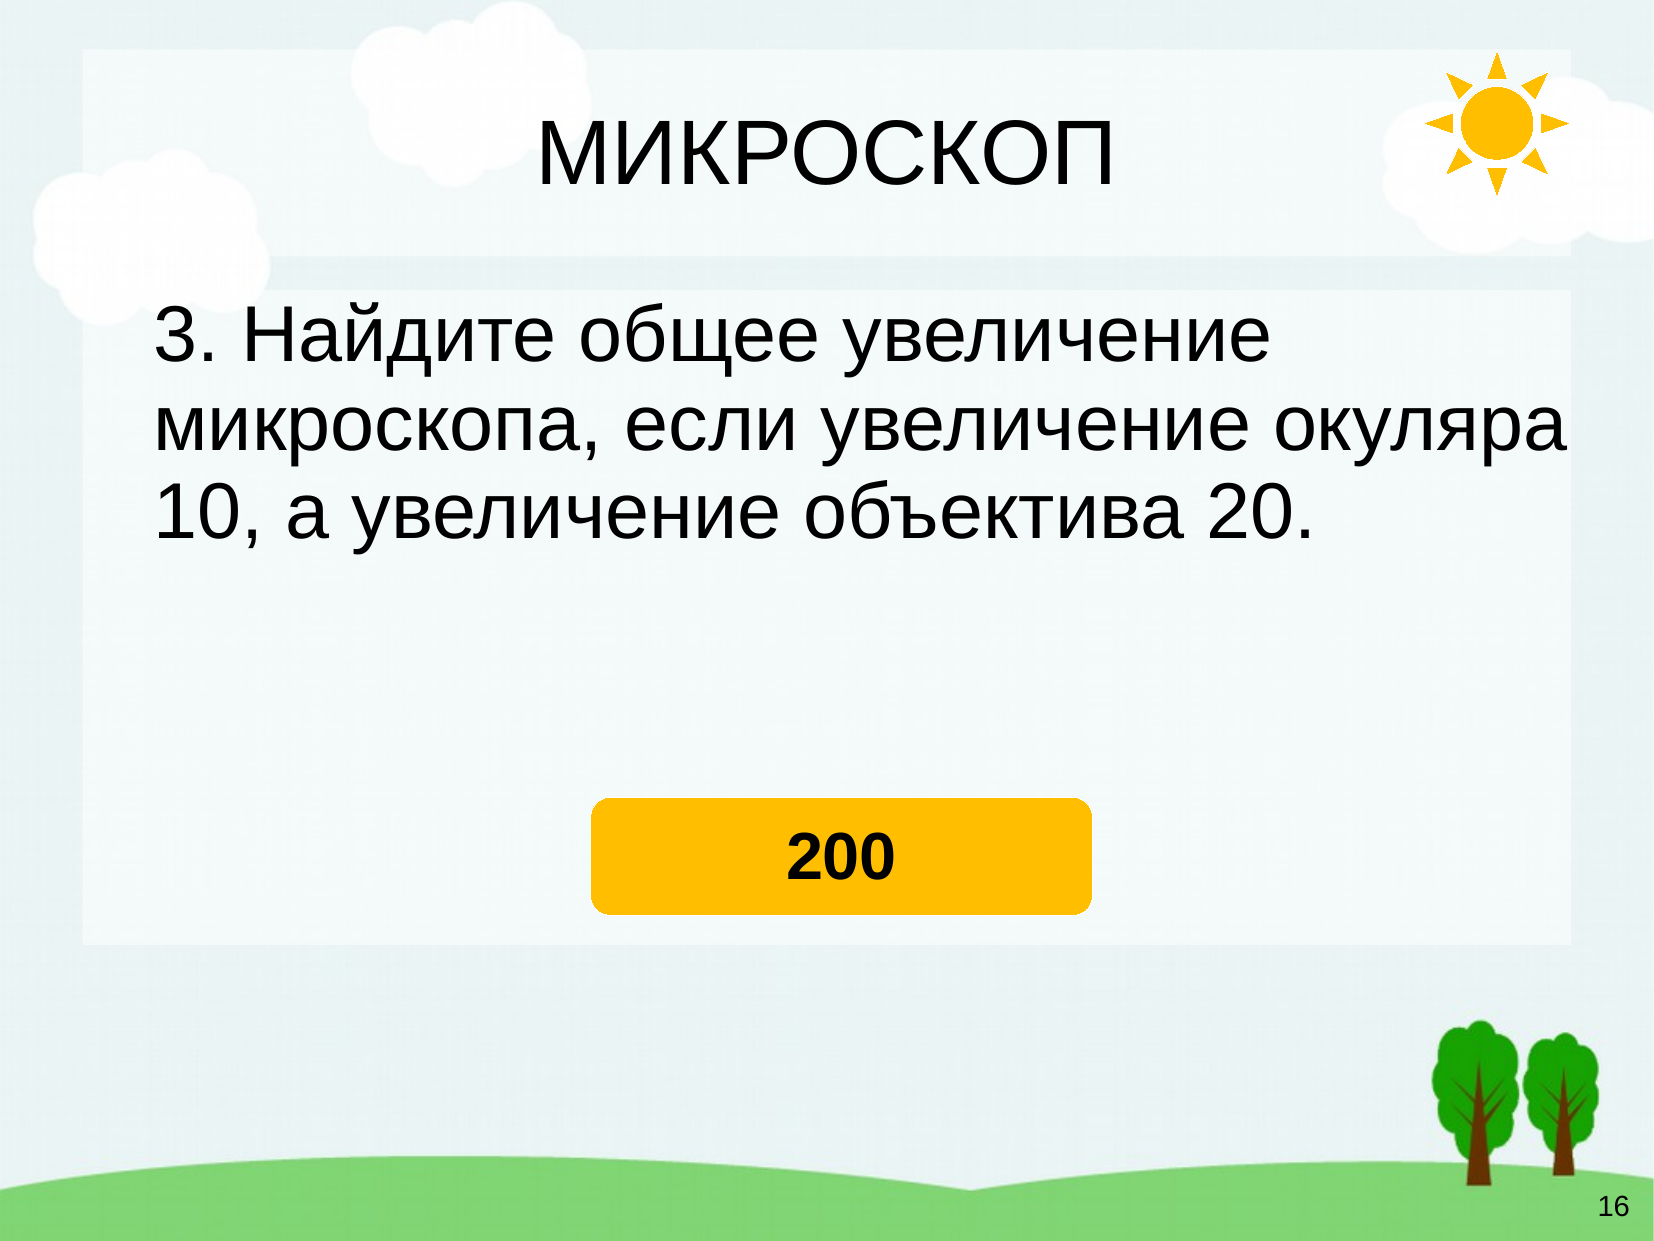

# МИКРОСКОП
3. Найдите общее увеличение микроскопа, если увеличение окуляра 10, а увеличение объектива 20.
200
16